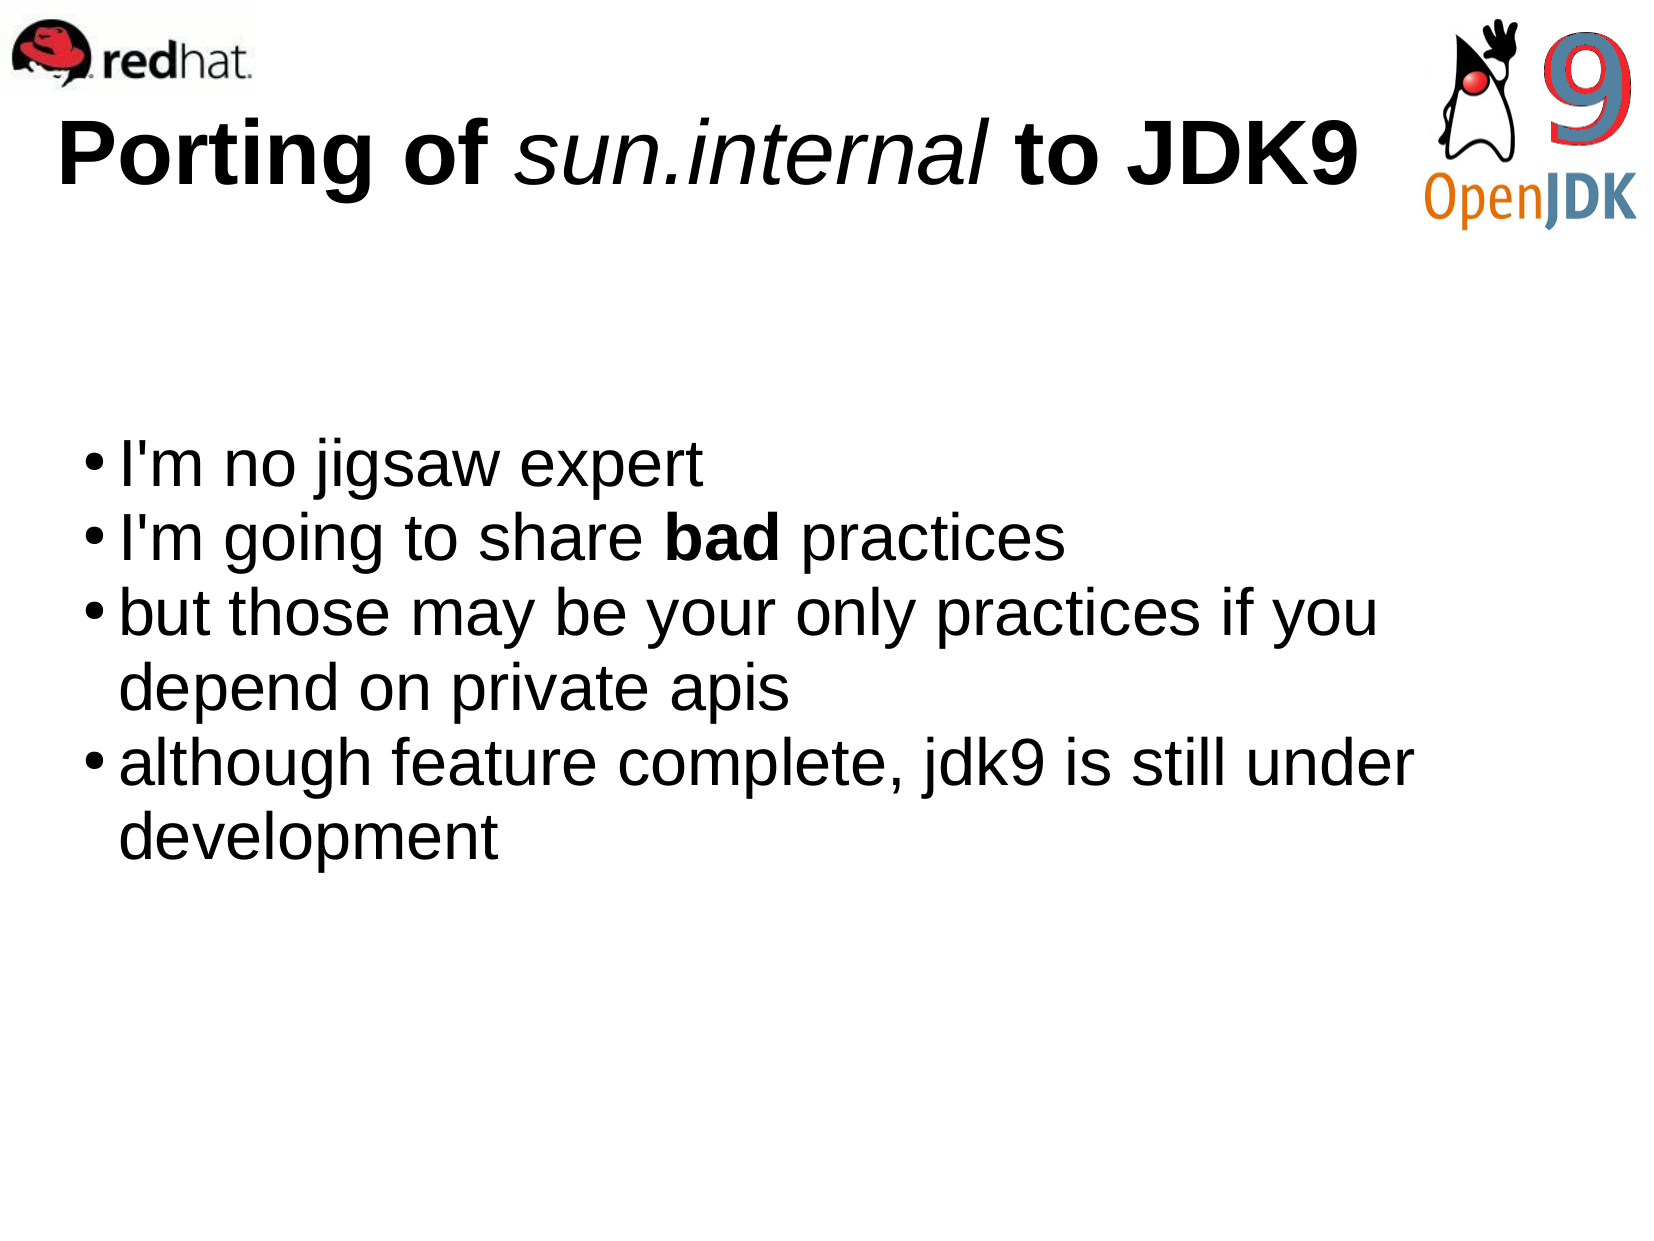

# Porting of sun.internal to JDK9
I'm no jigsaw expert
I'm going to share bad practices
but those may be your only practices if you depend on private apis
although feature complete, jdk9 is still under development